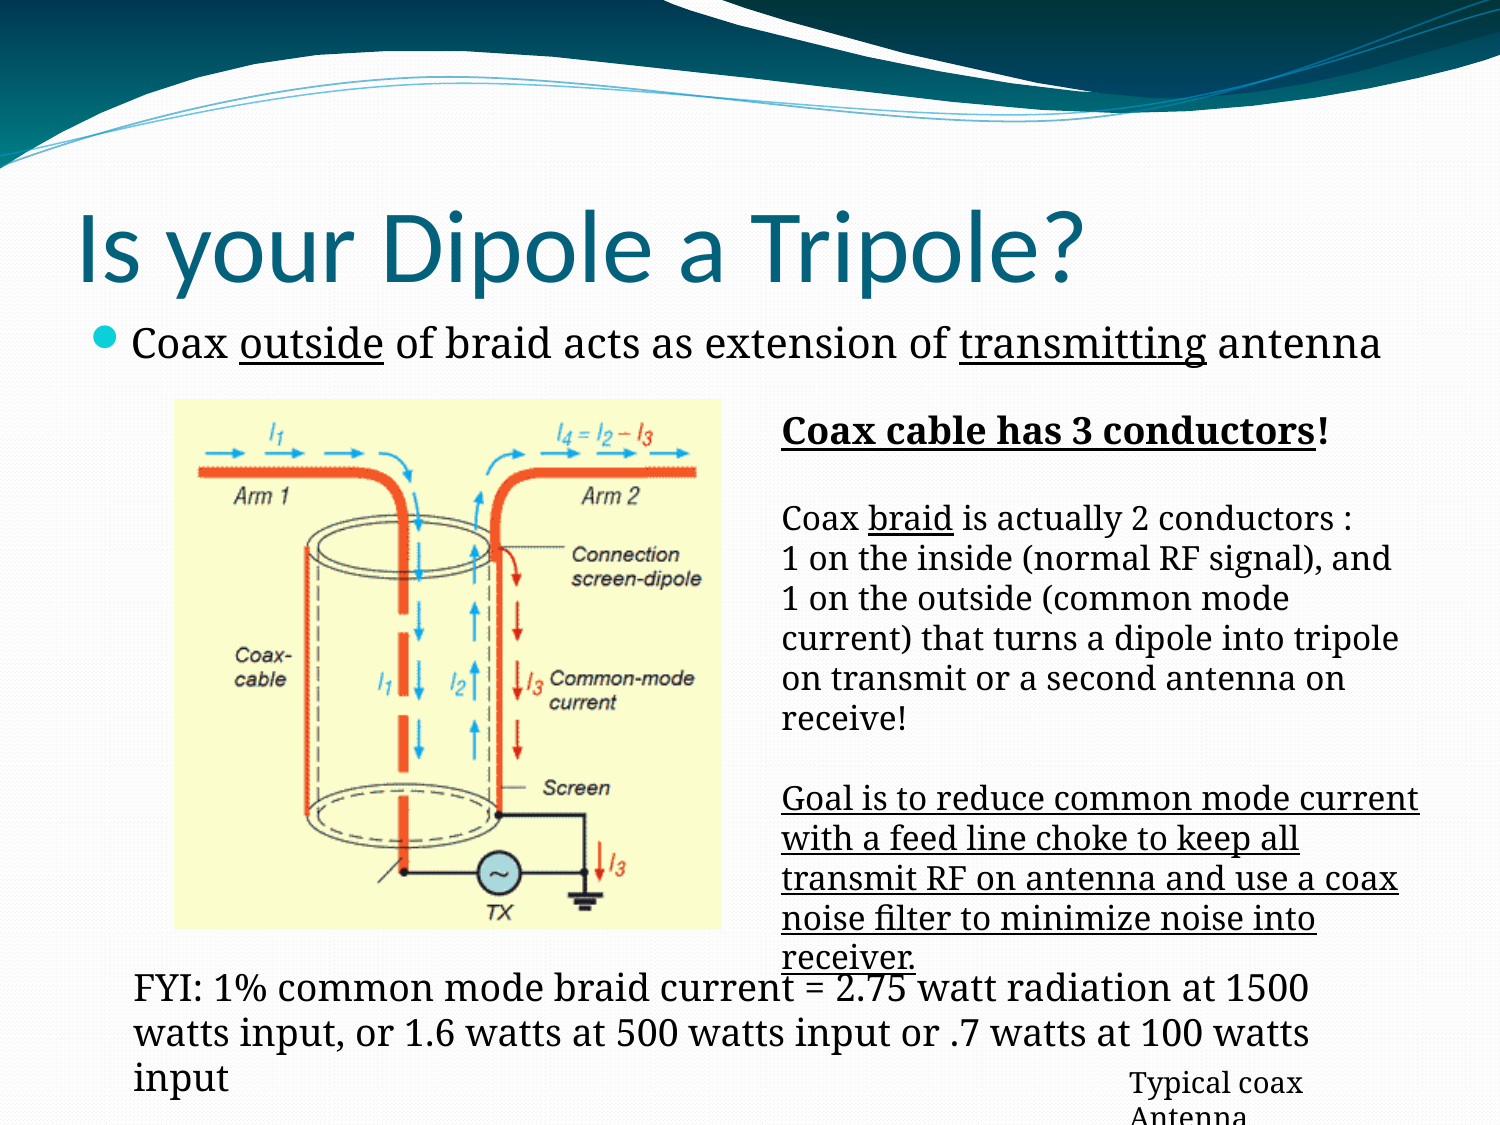

# Is your Dipole a Tripole?
Coax outside of braid acts as extension of transmitting antenna
Coax cable has 3 conductors!
Coax braid is actually 2 conductors :
1 on the inside (normal RF signal), and
1 on the outside (common mode current) that turns a dipole into tripole on transmit or a second antenna on receive!
Goal is to reduce common mode current with a feed line choke to keep all transmit RF on antenna and use a coax noise filter to minimize noise into receiver.
FYI: 1% common mode braid current = 2.75 watt radiation at 1500 watts input, or 1.6 watts at 500 watts input or .7 watts at 100 watts input
Typical coax Antenna